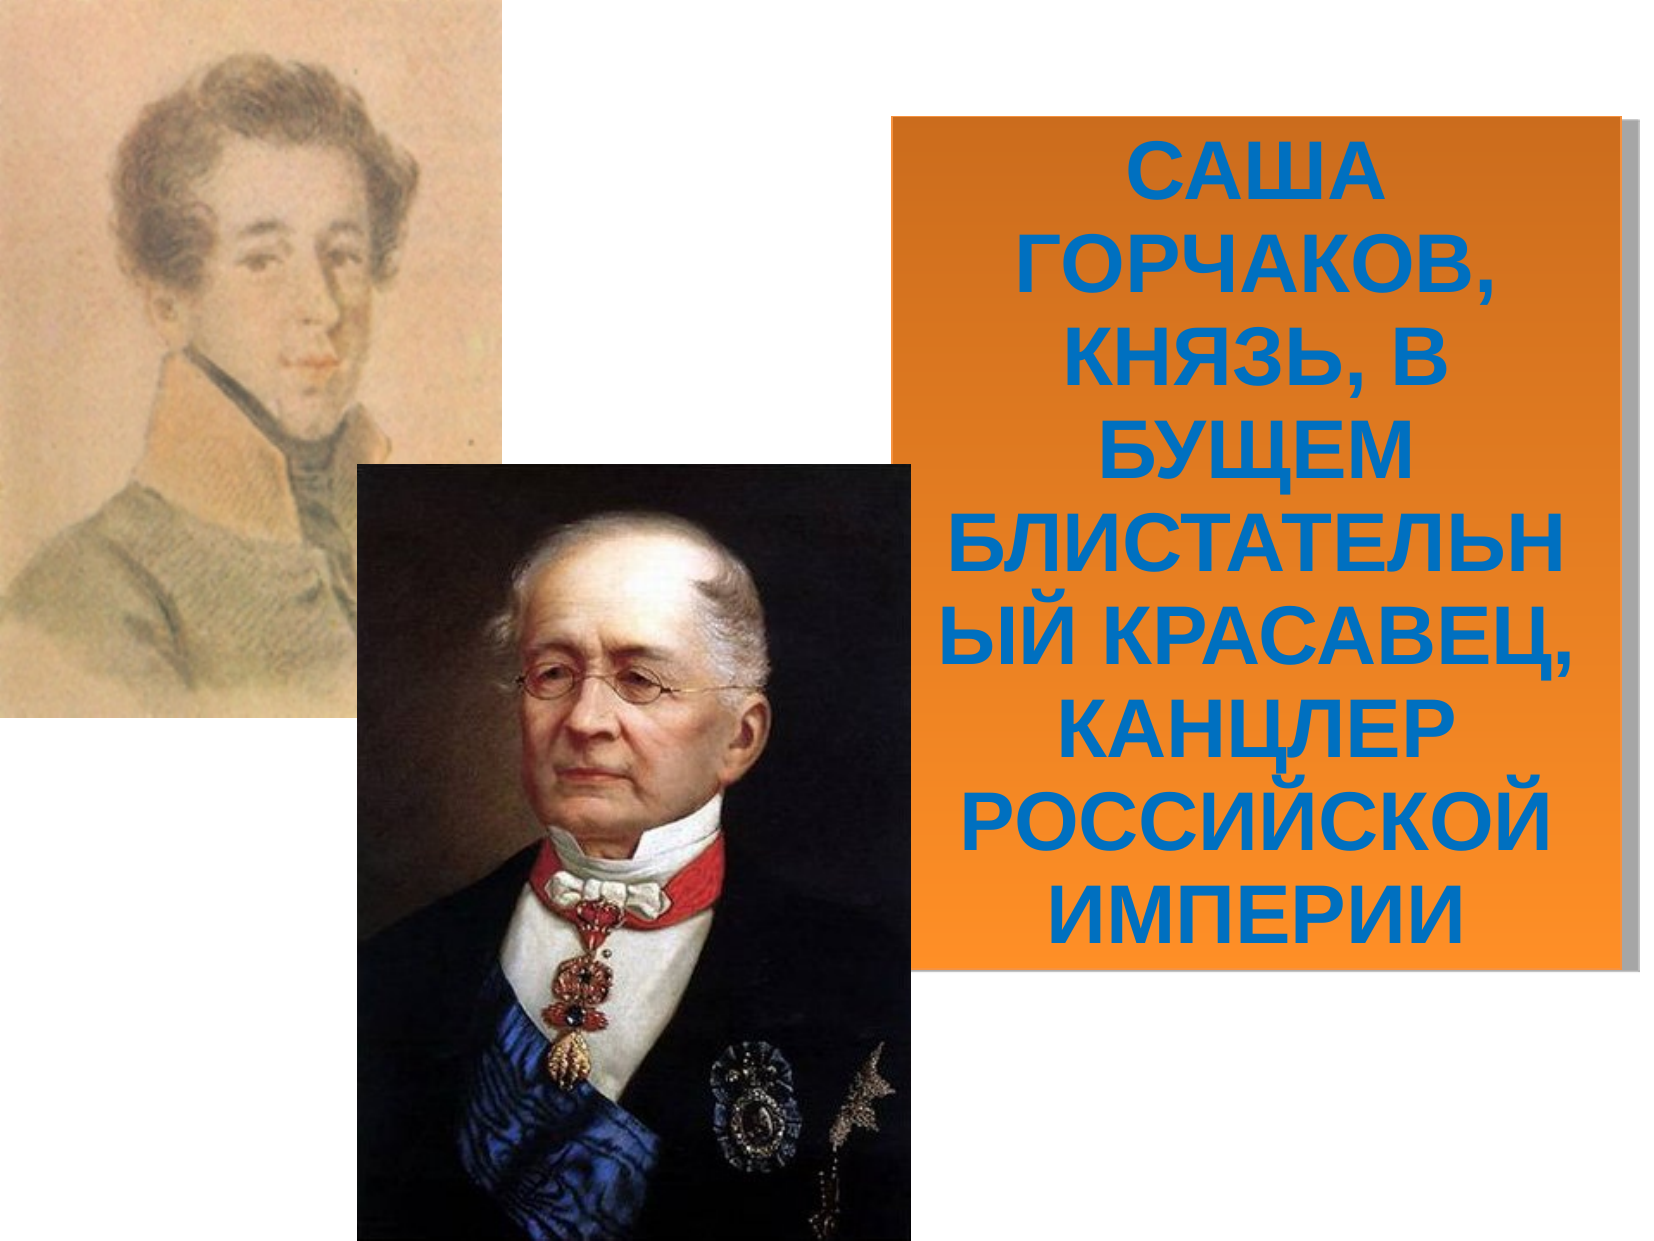

САША ГОРЧАКОВ,
КНЯЗЬ, В БУЩЕМ БЛИСТАТЕЛЬНЫЙ КРАСАВЕЦ, КАНЦЛЕР РОССИЙСКОЙ ИМПЕРИИ